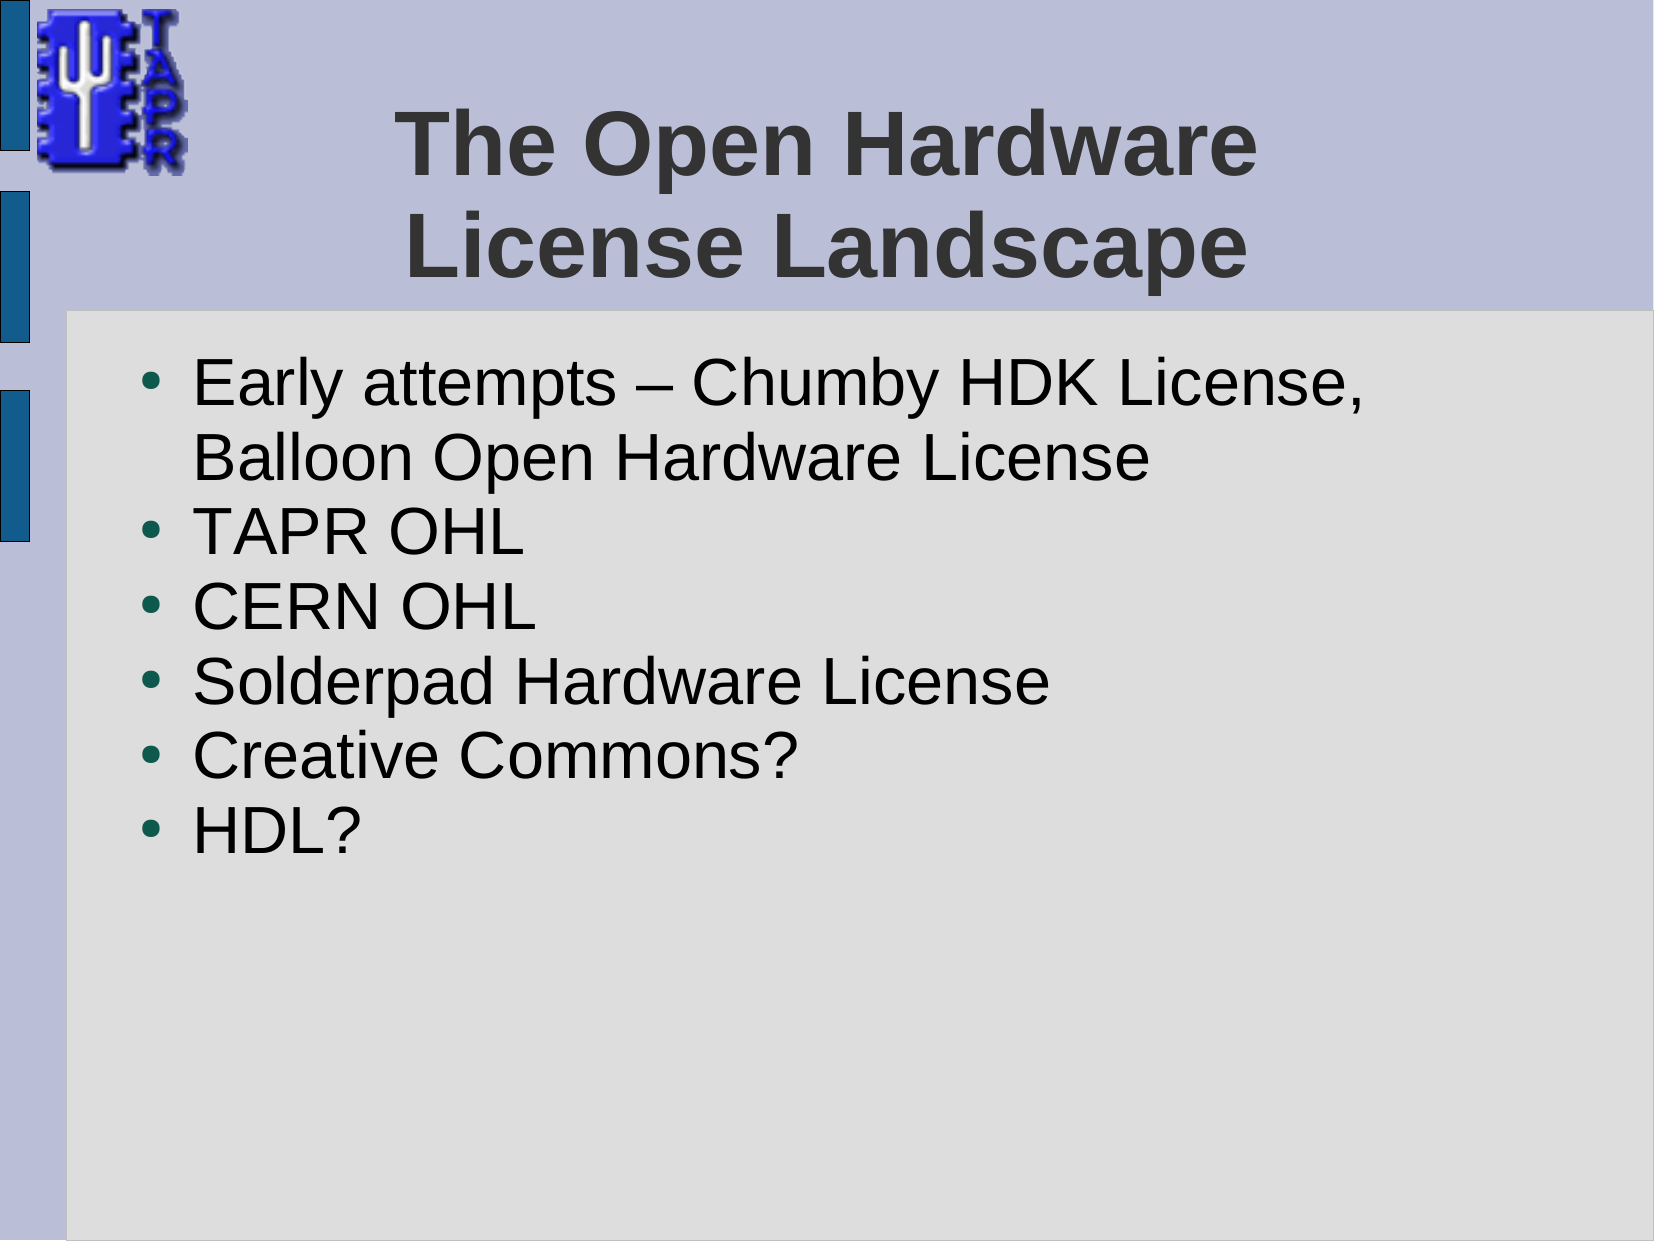

# The Open Hardware License Landscape
Early attempts – Chumby HDK License, Balloon Open Hardware License
TAPR OHL
CERN OHL
Solderpad Hardware License
Creative Commons?
HDL?